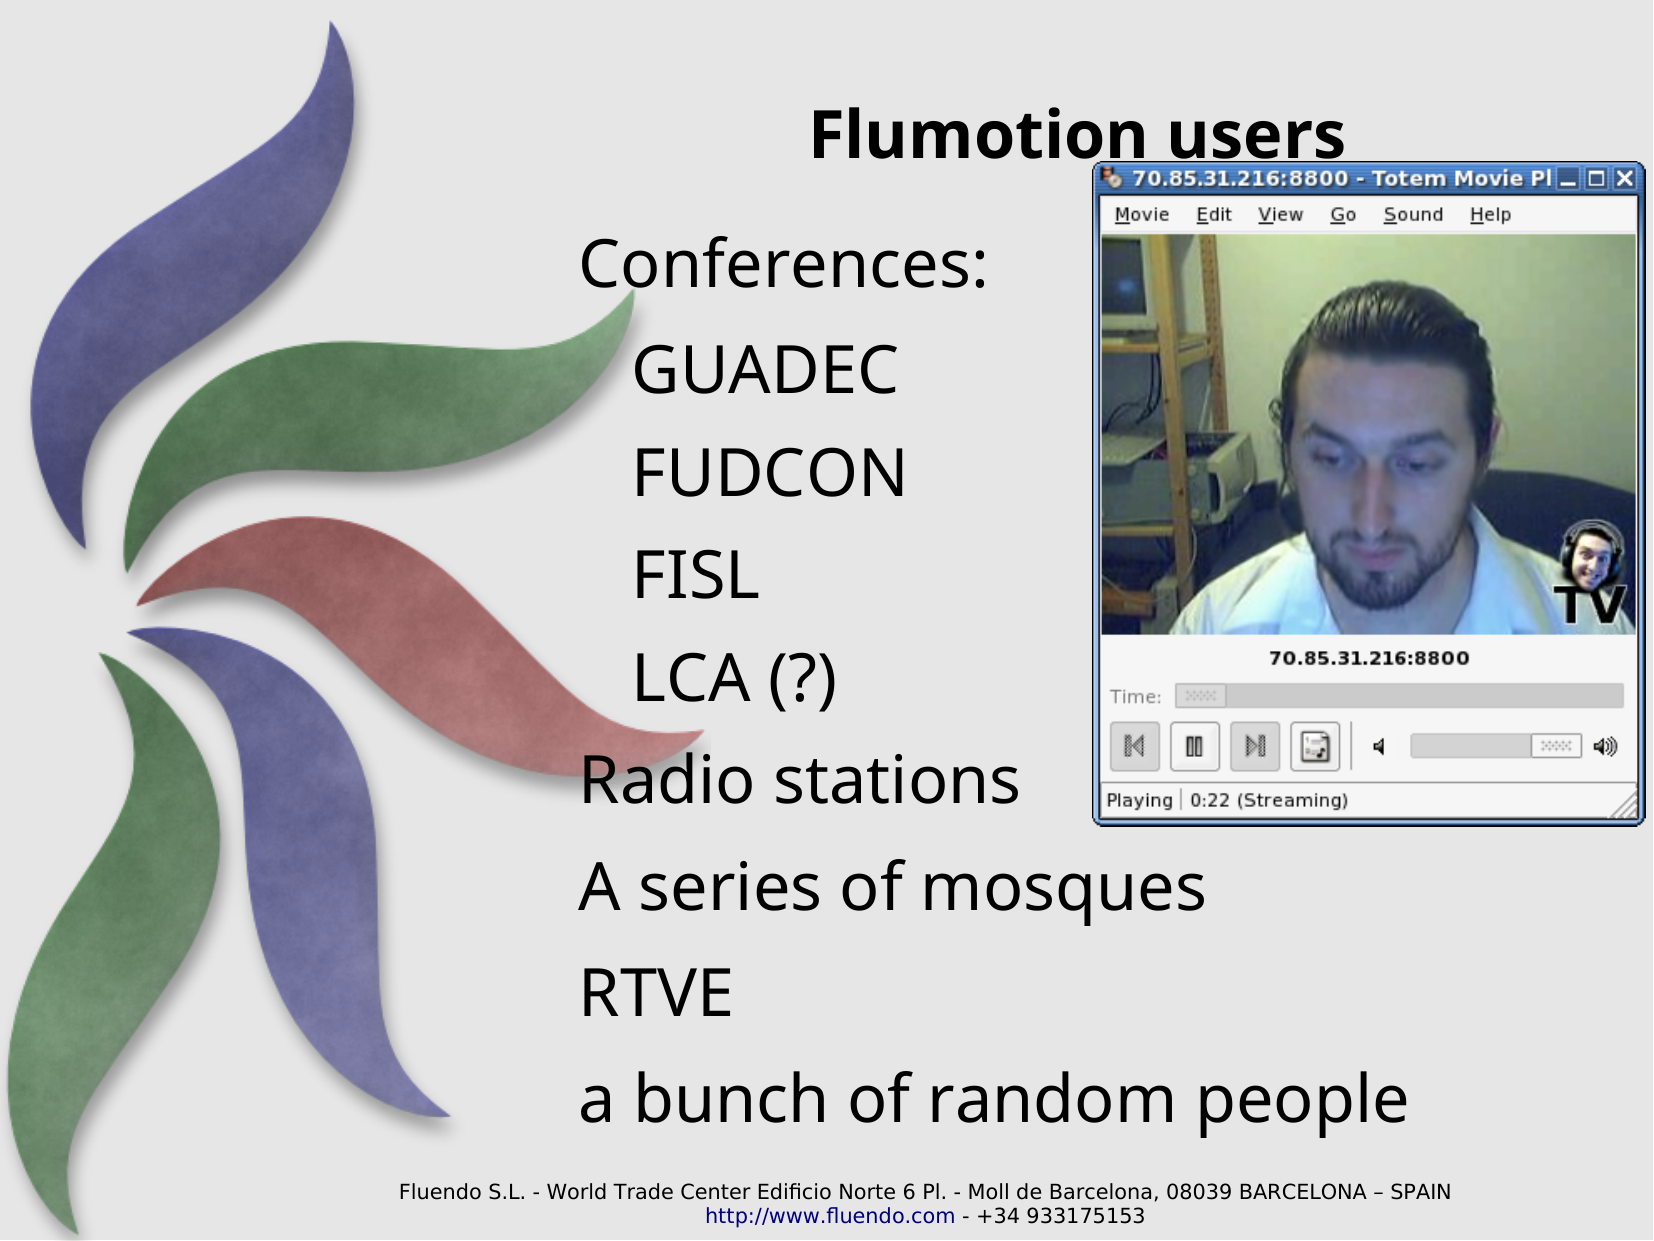

# Flumotion users
Conferences:
GUADEC
FUDCON
FISL
LCA (?)
Radio stations
A series of mosques
RTVE
a bunch of random people